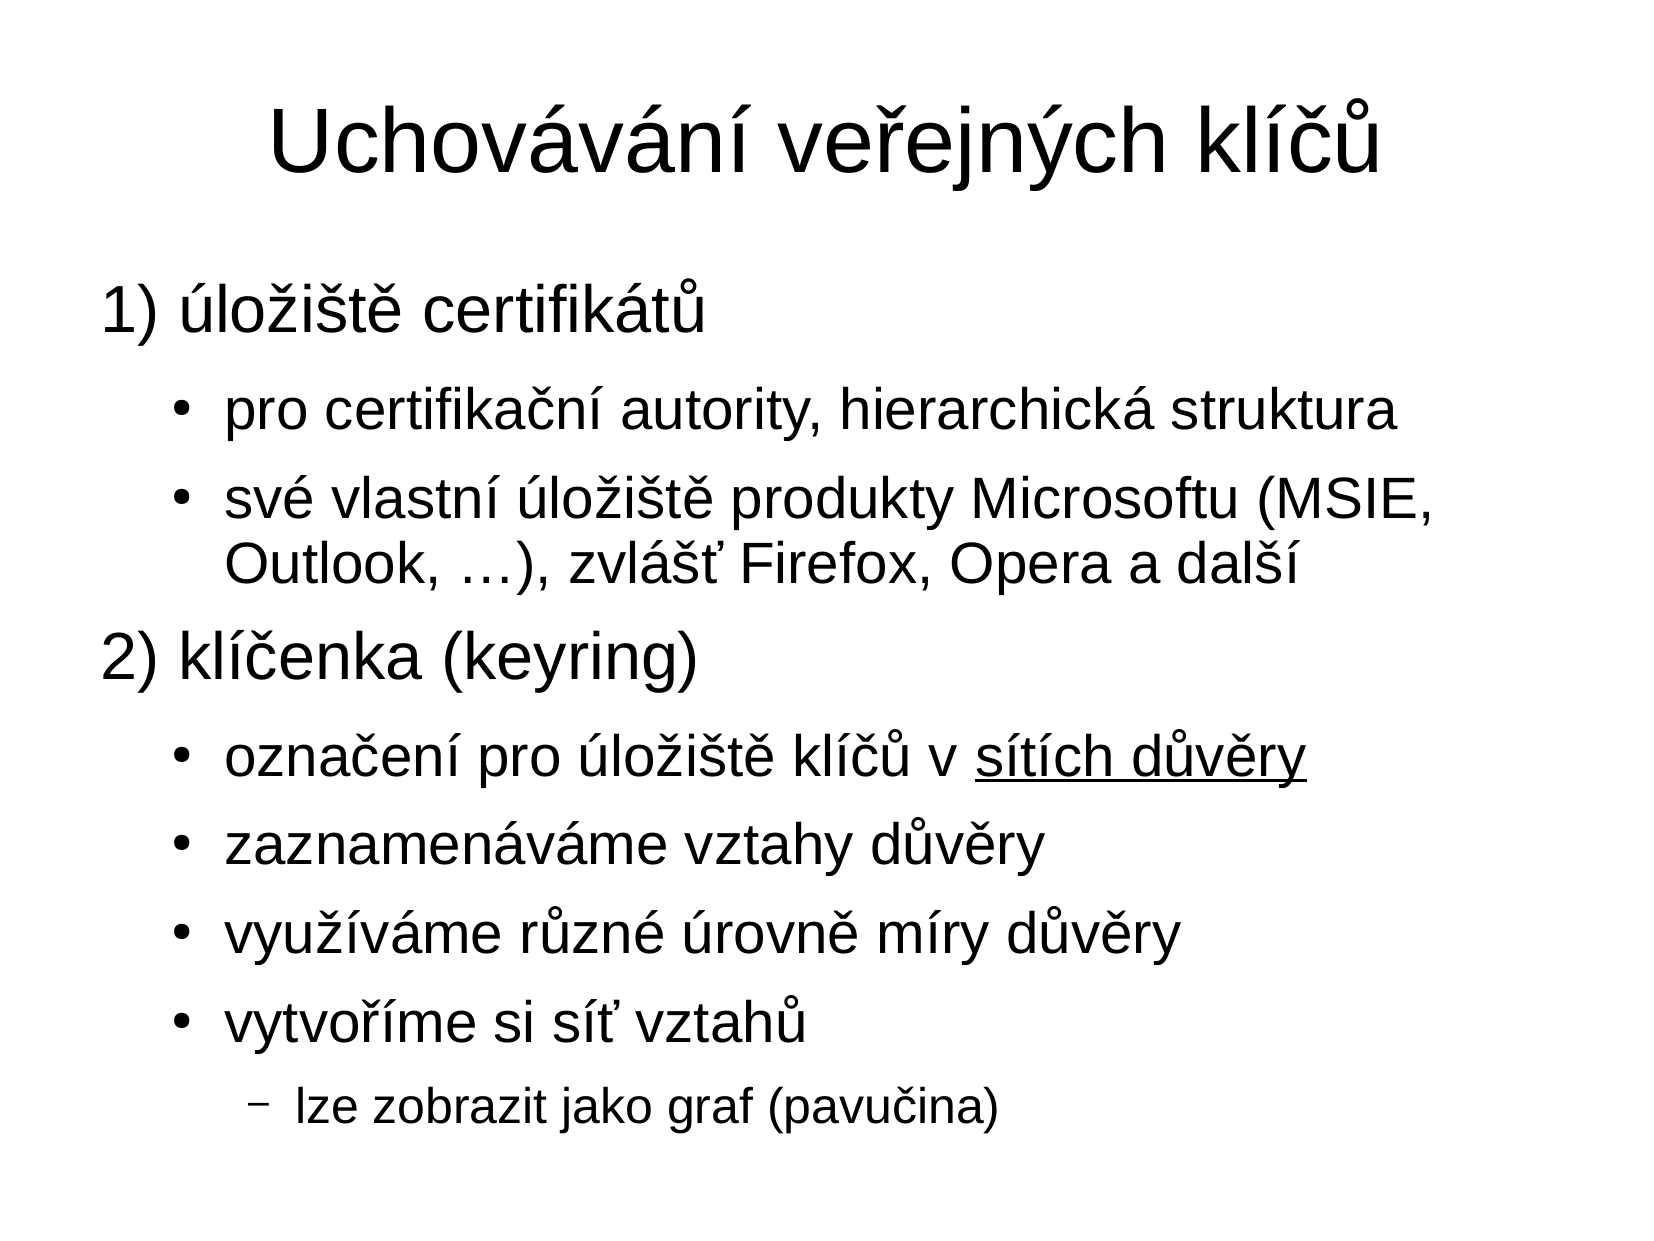

# Uchovávání veřejných klíčů
 úložiště certifikátů
pro certifikační autority, hierarchická struktura
své vlastní úložiště produkty Microsoftu (MSIE, Outlook, …), zvlášť Firefox, Opera a další
 klíčenka (keyring)
označení pro úložiště klíčů v sítích důvěry
zaznamenáváme vztahy důvěry
využíváme různé úrovně míry důvěry
vytvoříme si síť vztahů
lze zobrazit jako graf (pavučina)